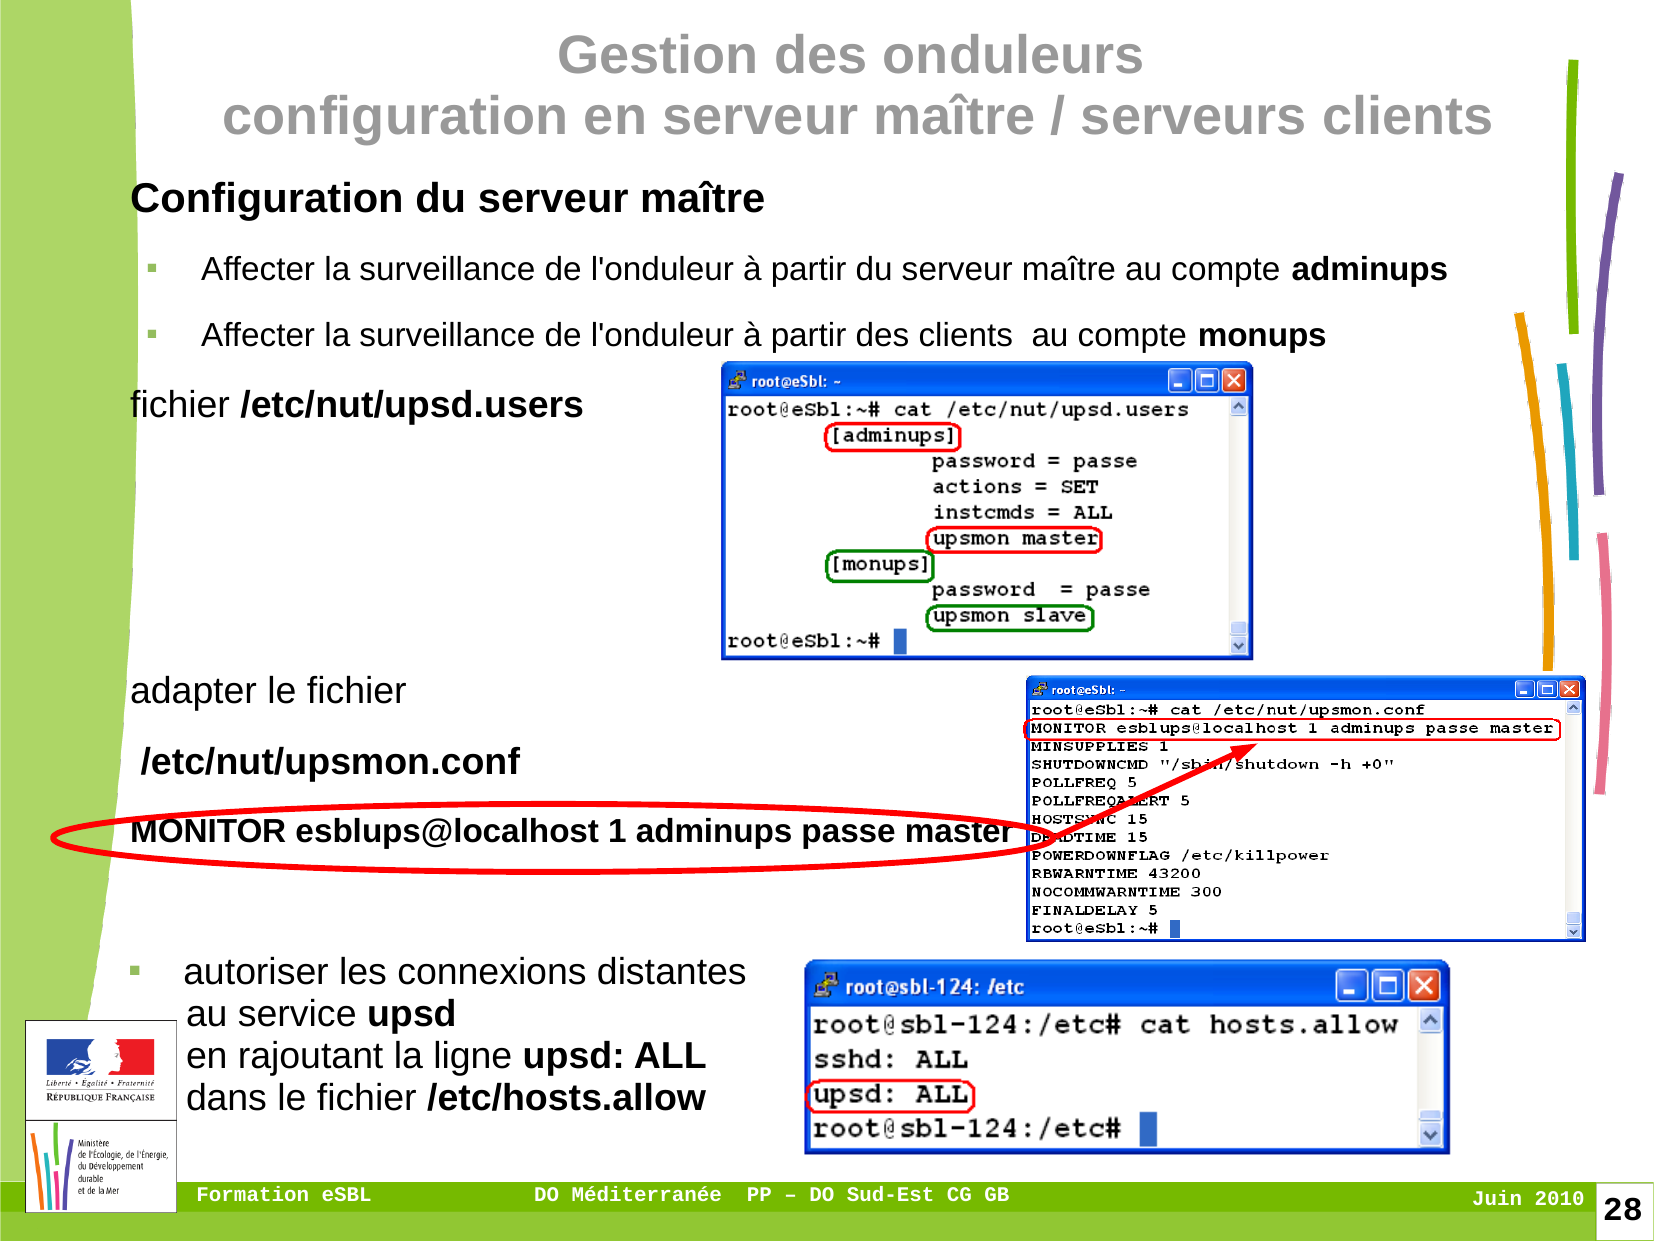

# Gestion des onduleurs configuration en serveur maître / serveurs clients
Configuration du serveur maître
Affecter la surveillance de l'onduleur à partir du serveur maître au compte adminups
Affecter la surveillance de l'onduleur à partir des clients au compte monups
fichier /etc/nut/upsd.users
adapter le fichier
 /etc/nut/upsmon.conf
MONITOR esblups@localhost 1 adminups passe master
autoriser les connexions distantes
 au service upsd
 en rajoutant la ligne upsd: ALL
 dans le fichier /etc/hosts.allow
28